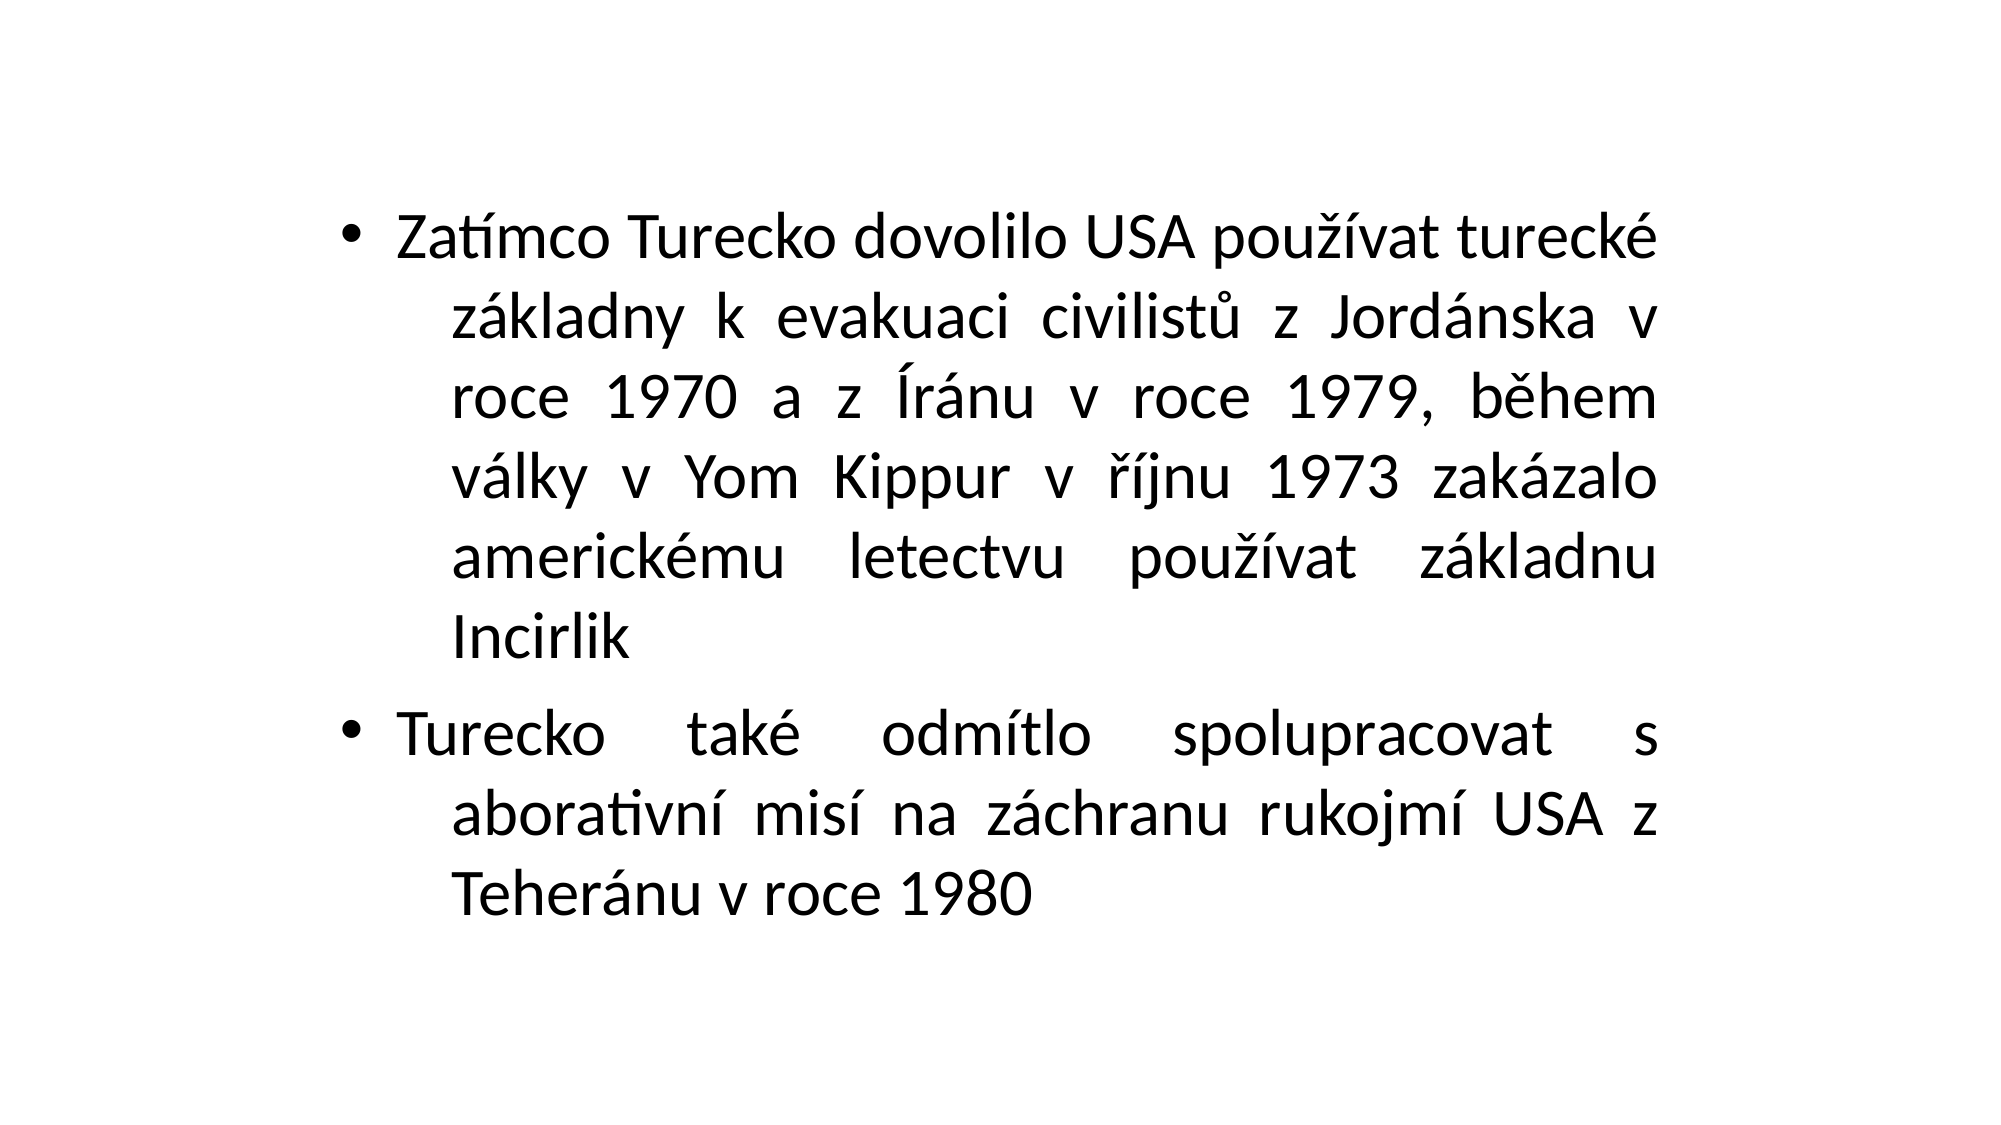

Zatímco Turecko dovolilo USA používat turecké základny k evakuaci civilistů z Jordánska v roce 1970 a z Íránu v roce 1979, během války v Yom Kippur v říjnu 1973 zakázalo americkému letectvu používat základnu Incirlik
Turecko také odmítlo spolupracovat s aborativní misí na záchranu rukojmí USA z Teheránu v roce 1980